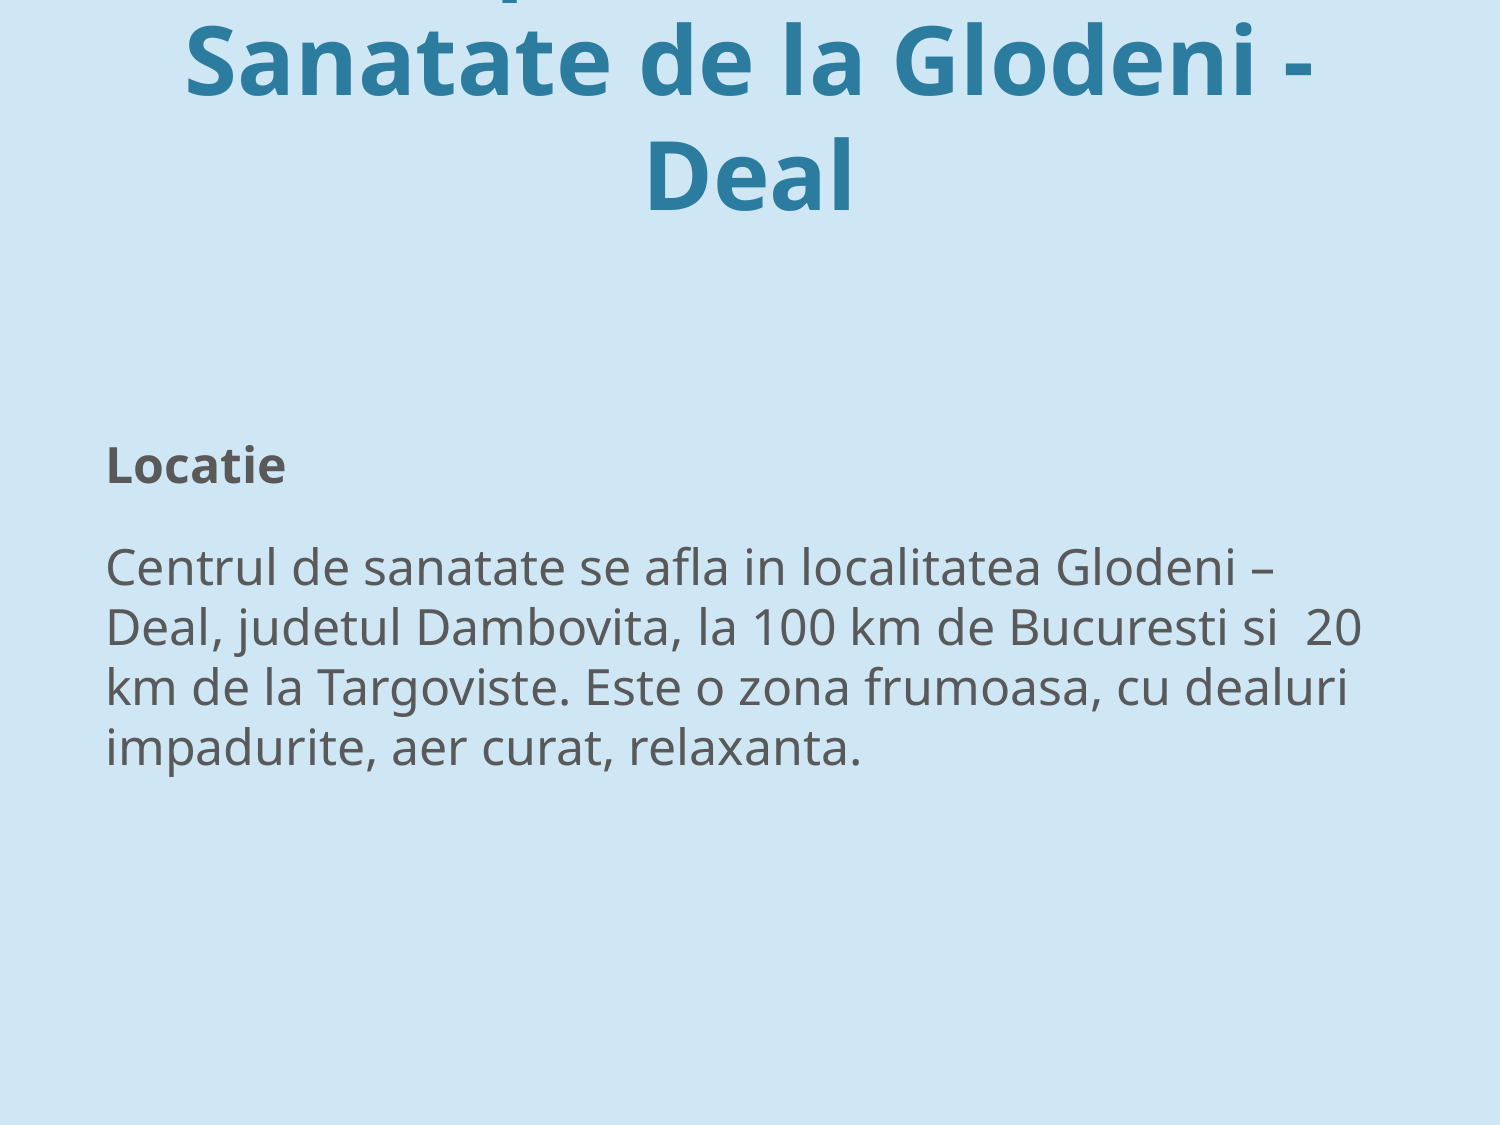

# Despre Centrul de Sanatate de la Glodeni - Deal
Locatie
Centrul de sanatate se afla in localitatea Glodeni – Deal, judetul Dambovita, la 100 km de Bucuresti si 20 km de la Targoviste. Este o zona frumoasa, cu dealuri impadurite, aer curat, relaxanta.